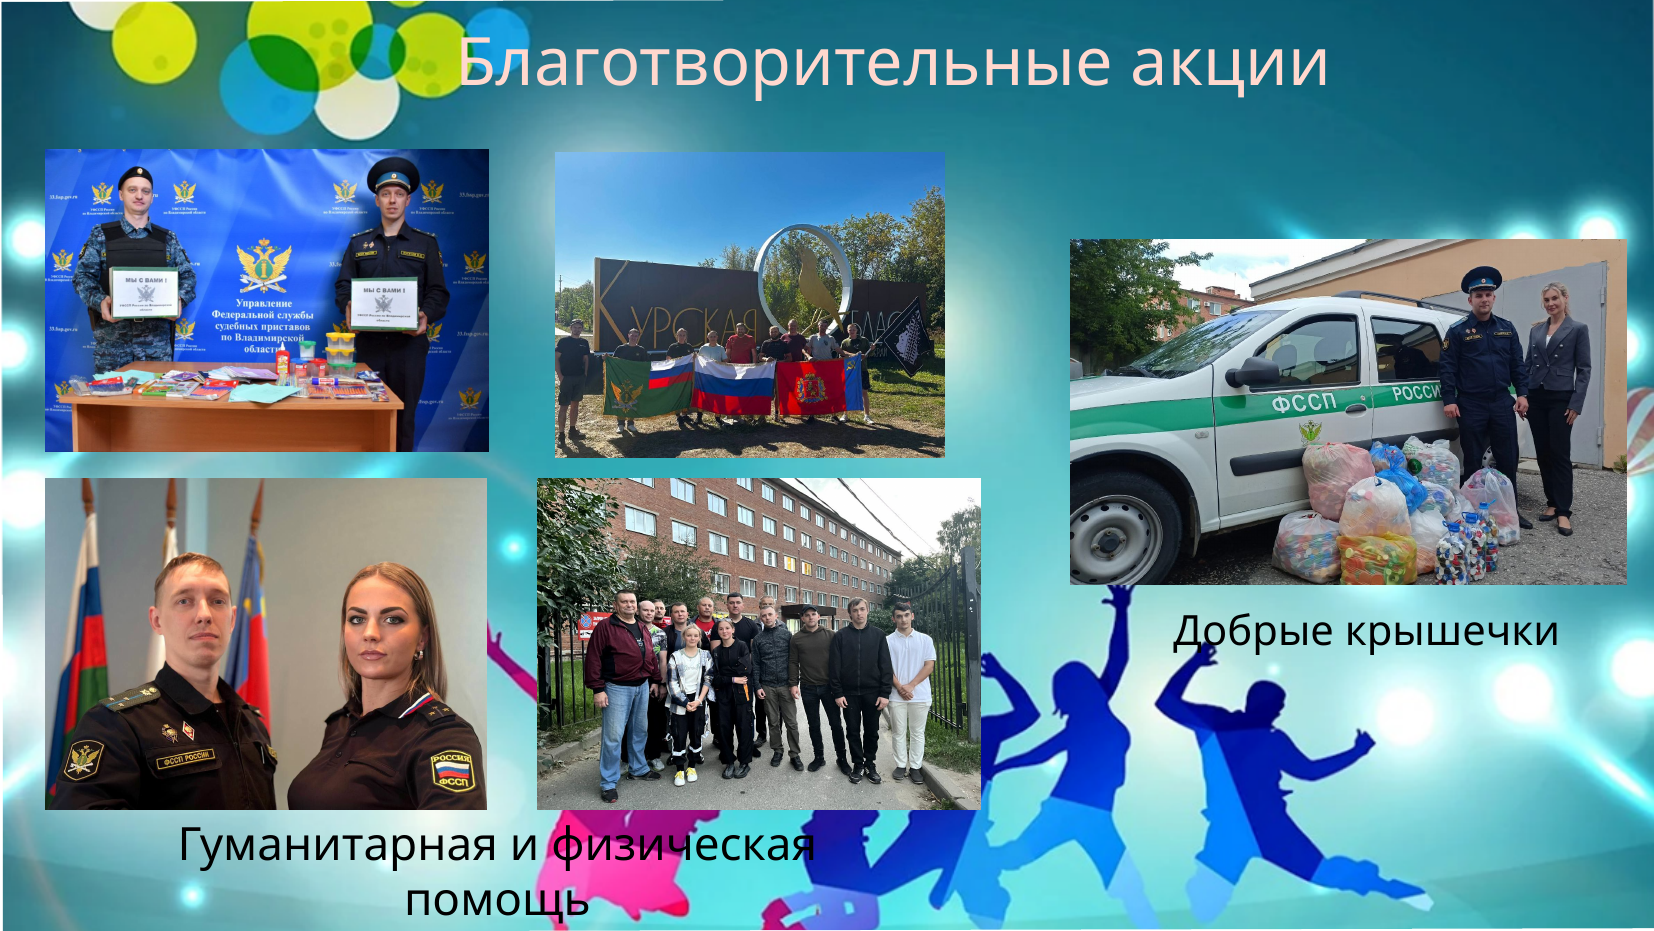

Благотворительные акции
Добрые крышечки
Гуманитарная и физическая
помощь